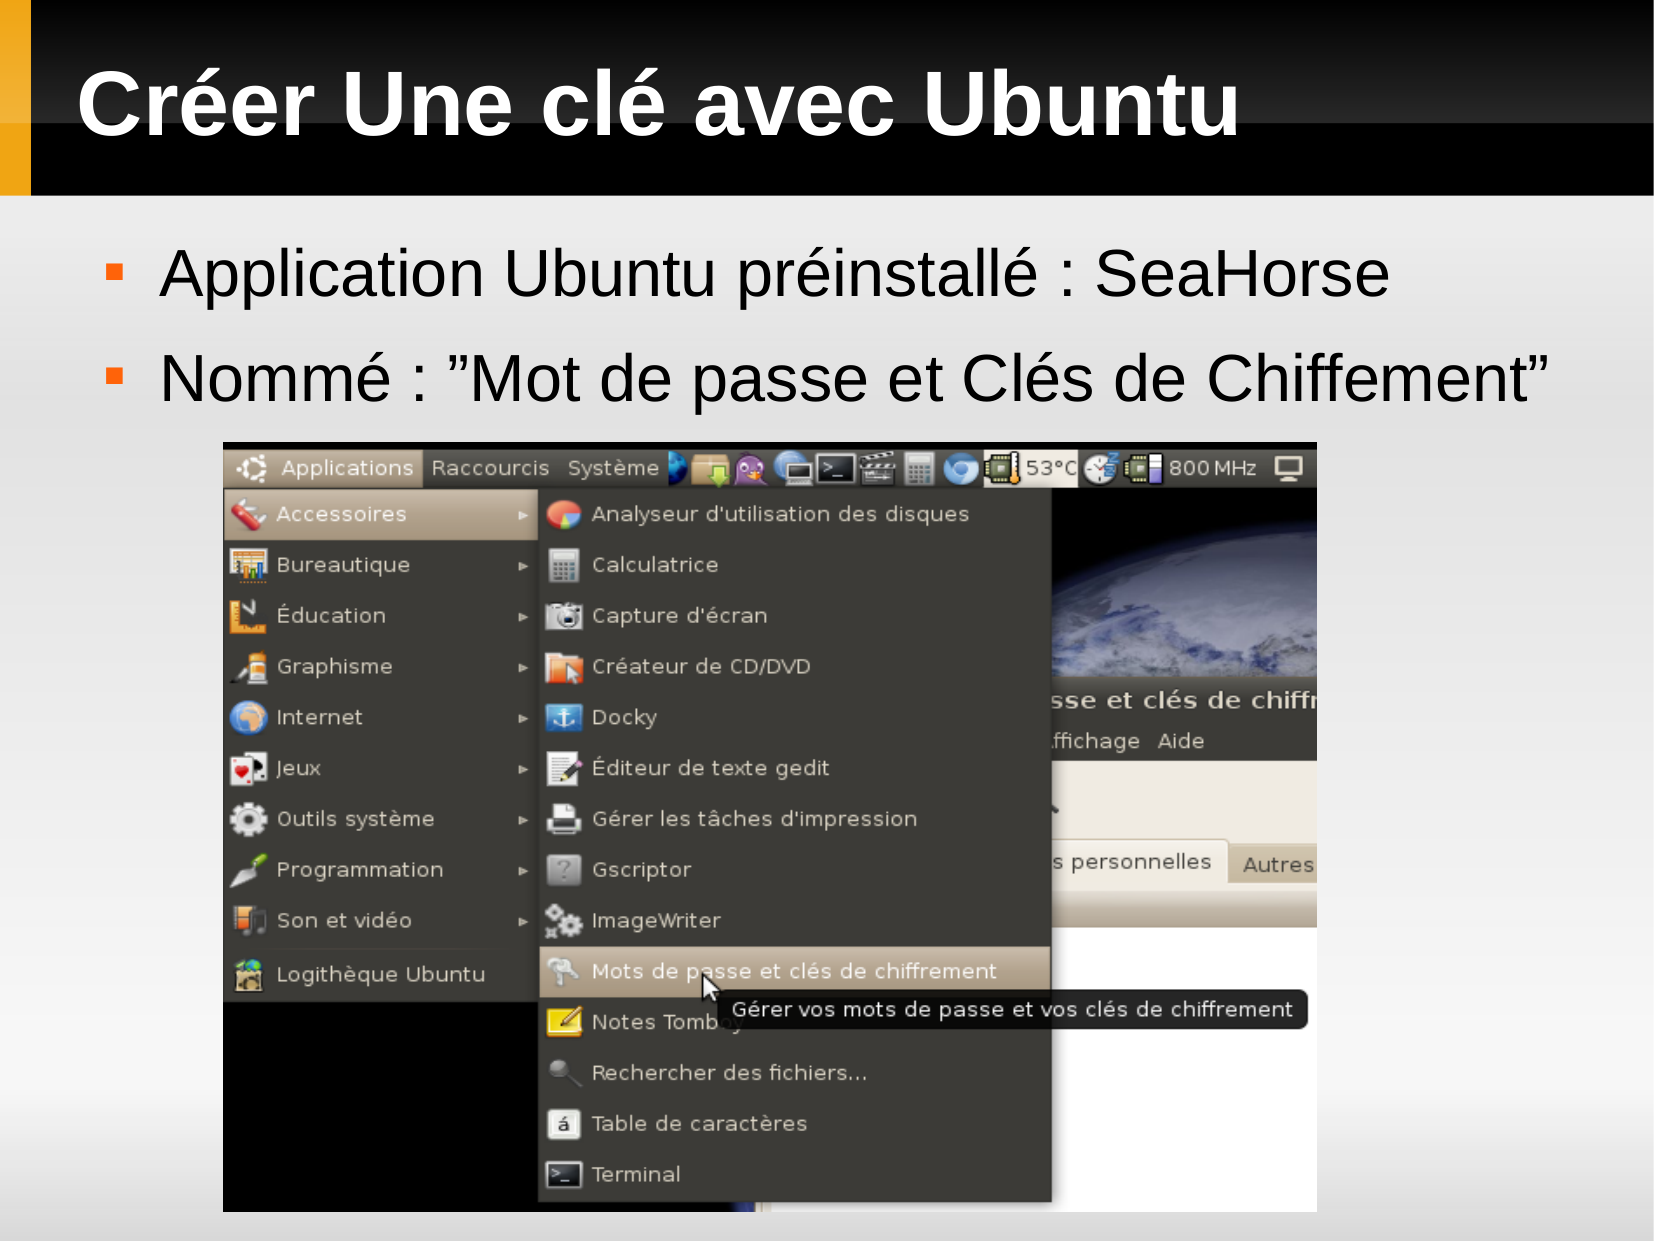

# Créer Une clé avec Ubuntu
Application Ubuntu préinstallé : SeaHorse
Nommé : ”Mot de passe et Clés de Chiffement”